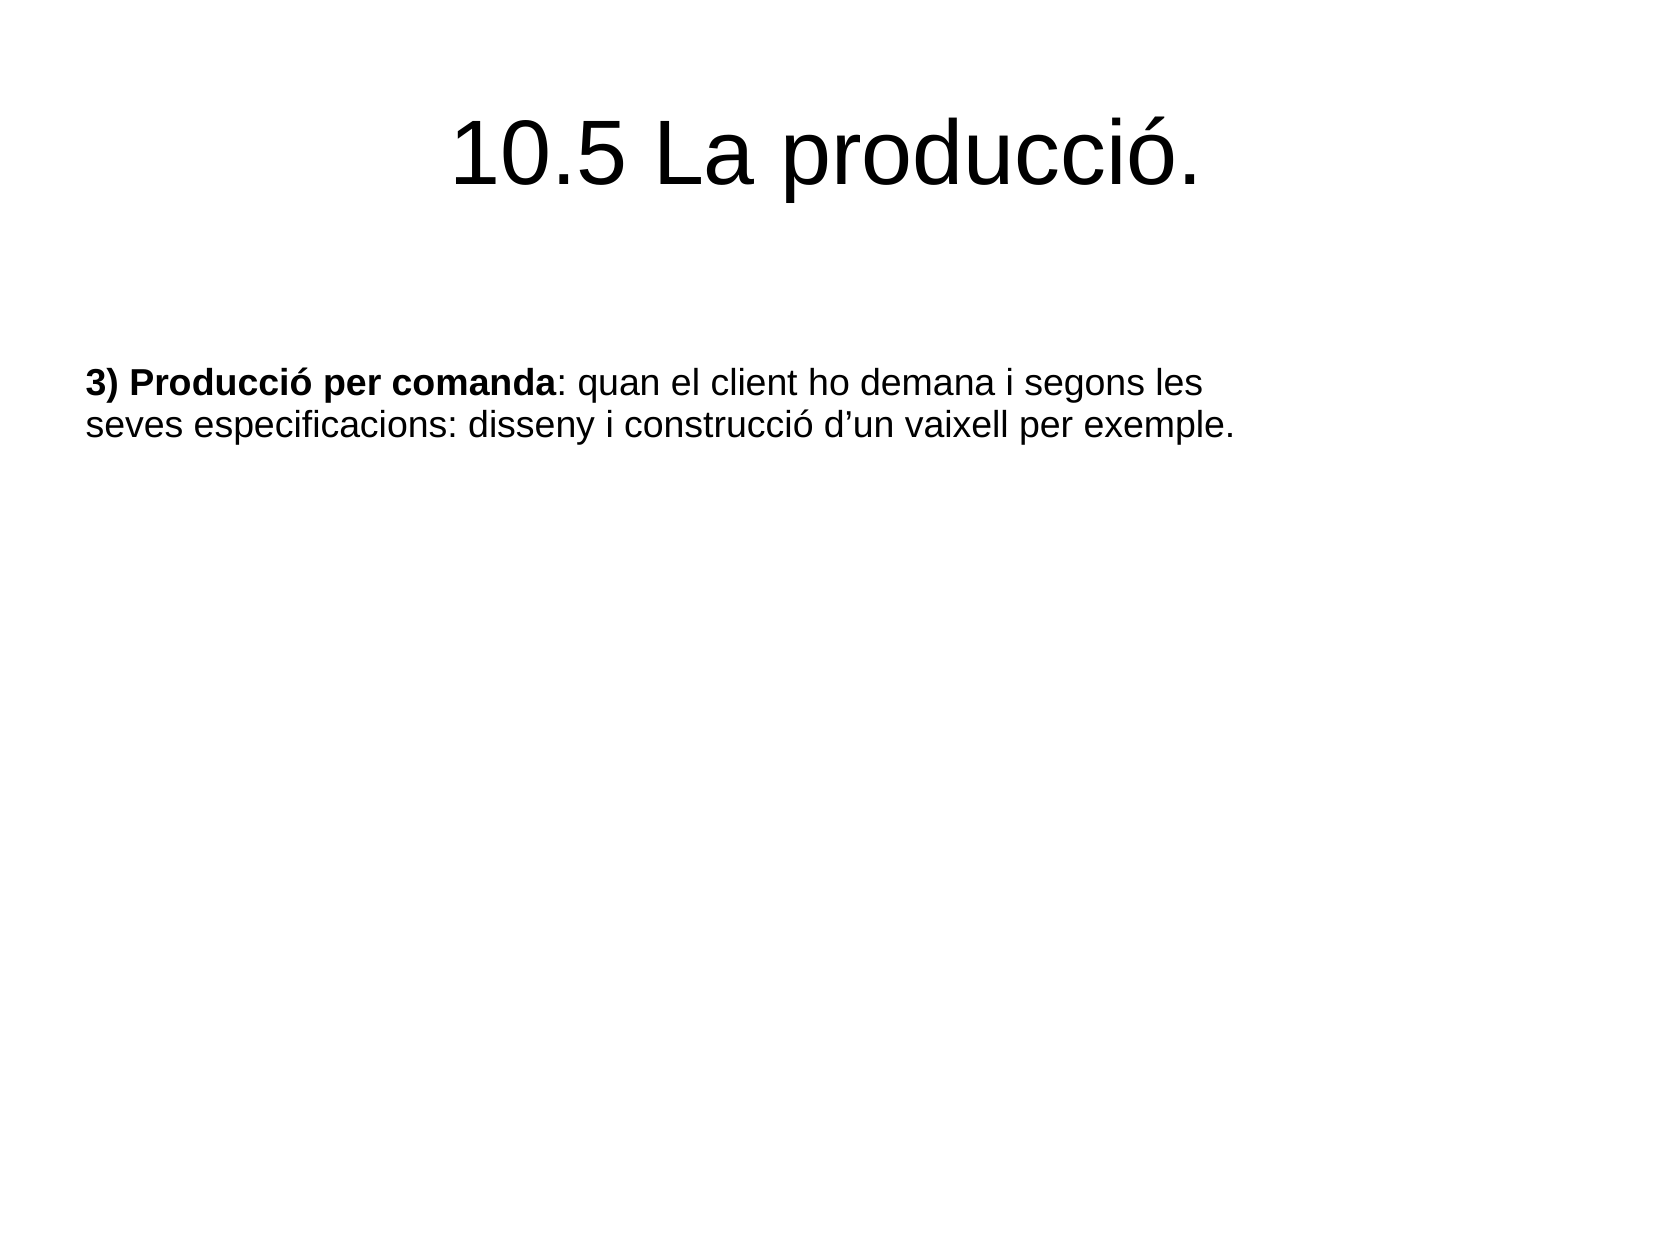

# 10.5 La producció.
3) Producció per comanda: quan el client ho demana i segons les seves especificacions: disseny i construcció d’un vaixell per exemple.